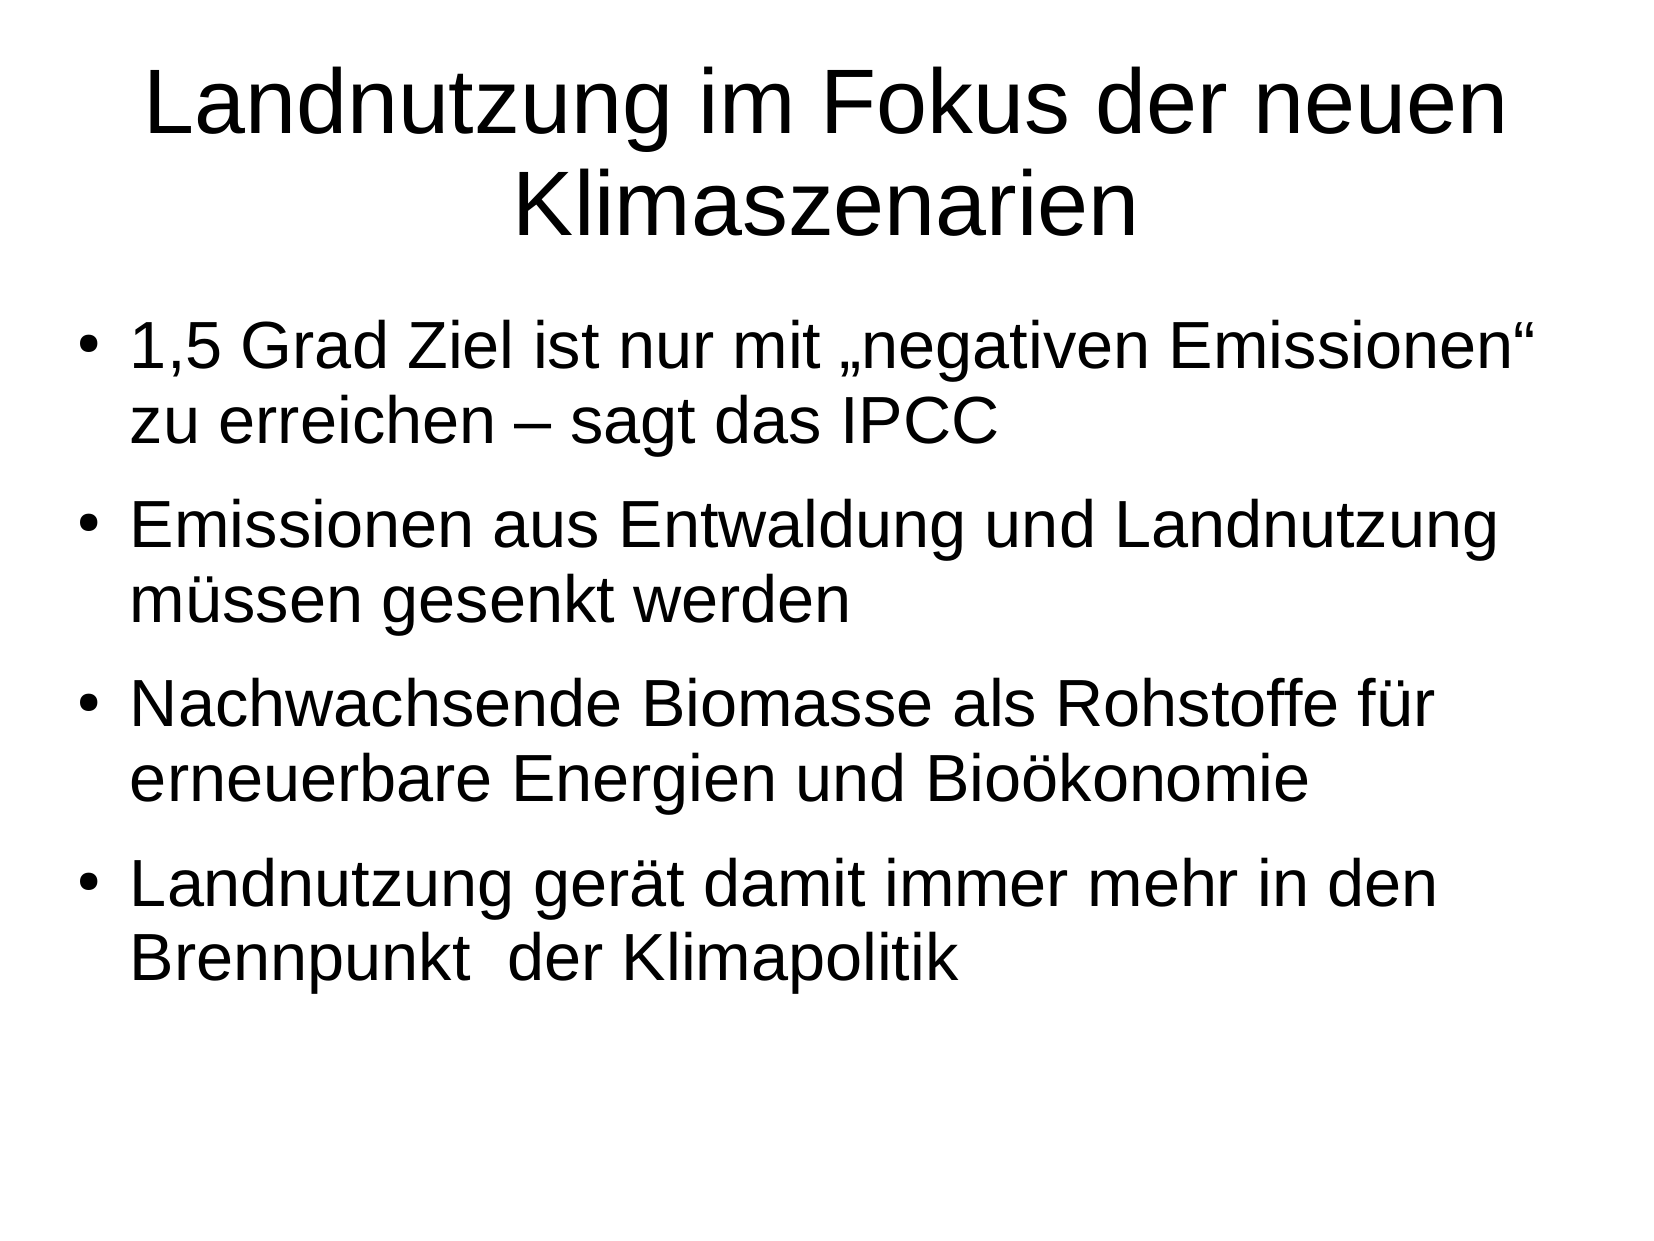

# Landnutzung im Fokus der neuen Klimaszenarien
1,5 Grad Ziel ist nur mit „negativen Emissionen“ zu erreichen – sagt das IPCC
Emissionen aus Entwaldung und Landnutzung müssen gesenkt werden
Nachwachsende Biomasse als Rohstoffe für erneuerbare Energien und Bioökonomie
Landnutzung gerät damit immer mehr in den Brennpunkt der Klimapolitik